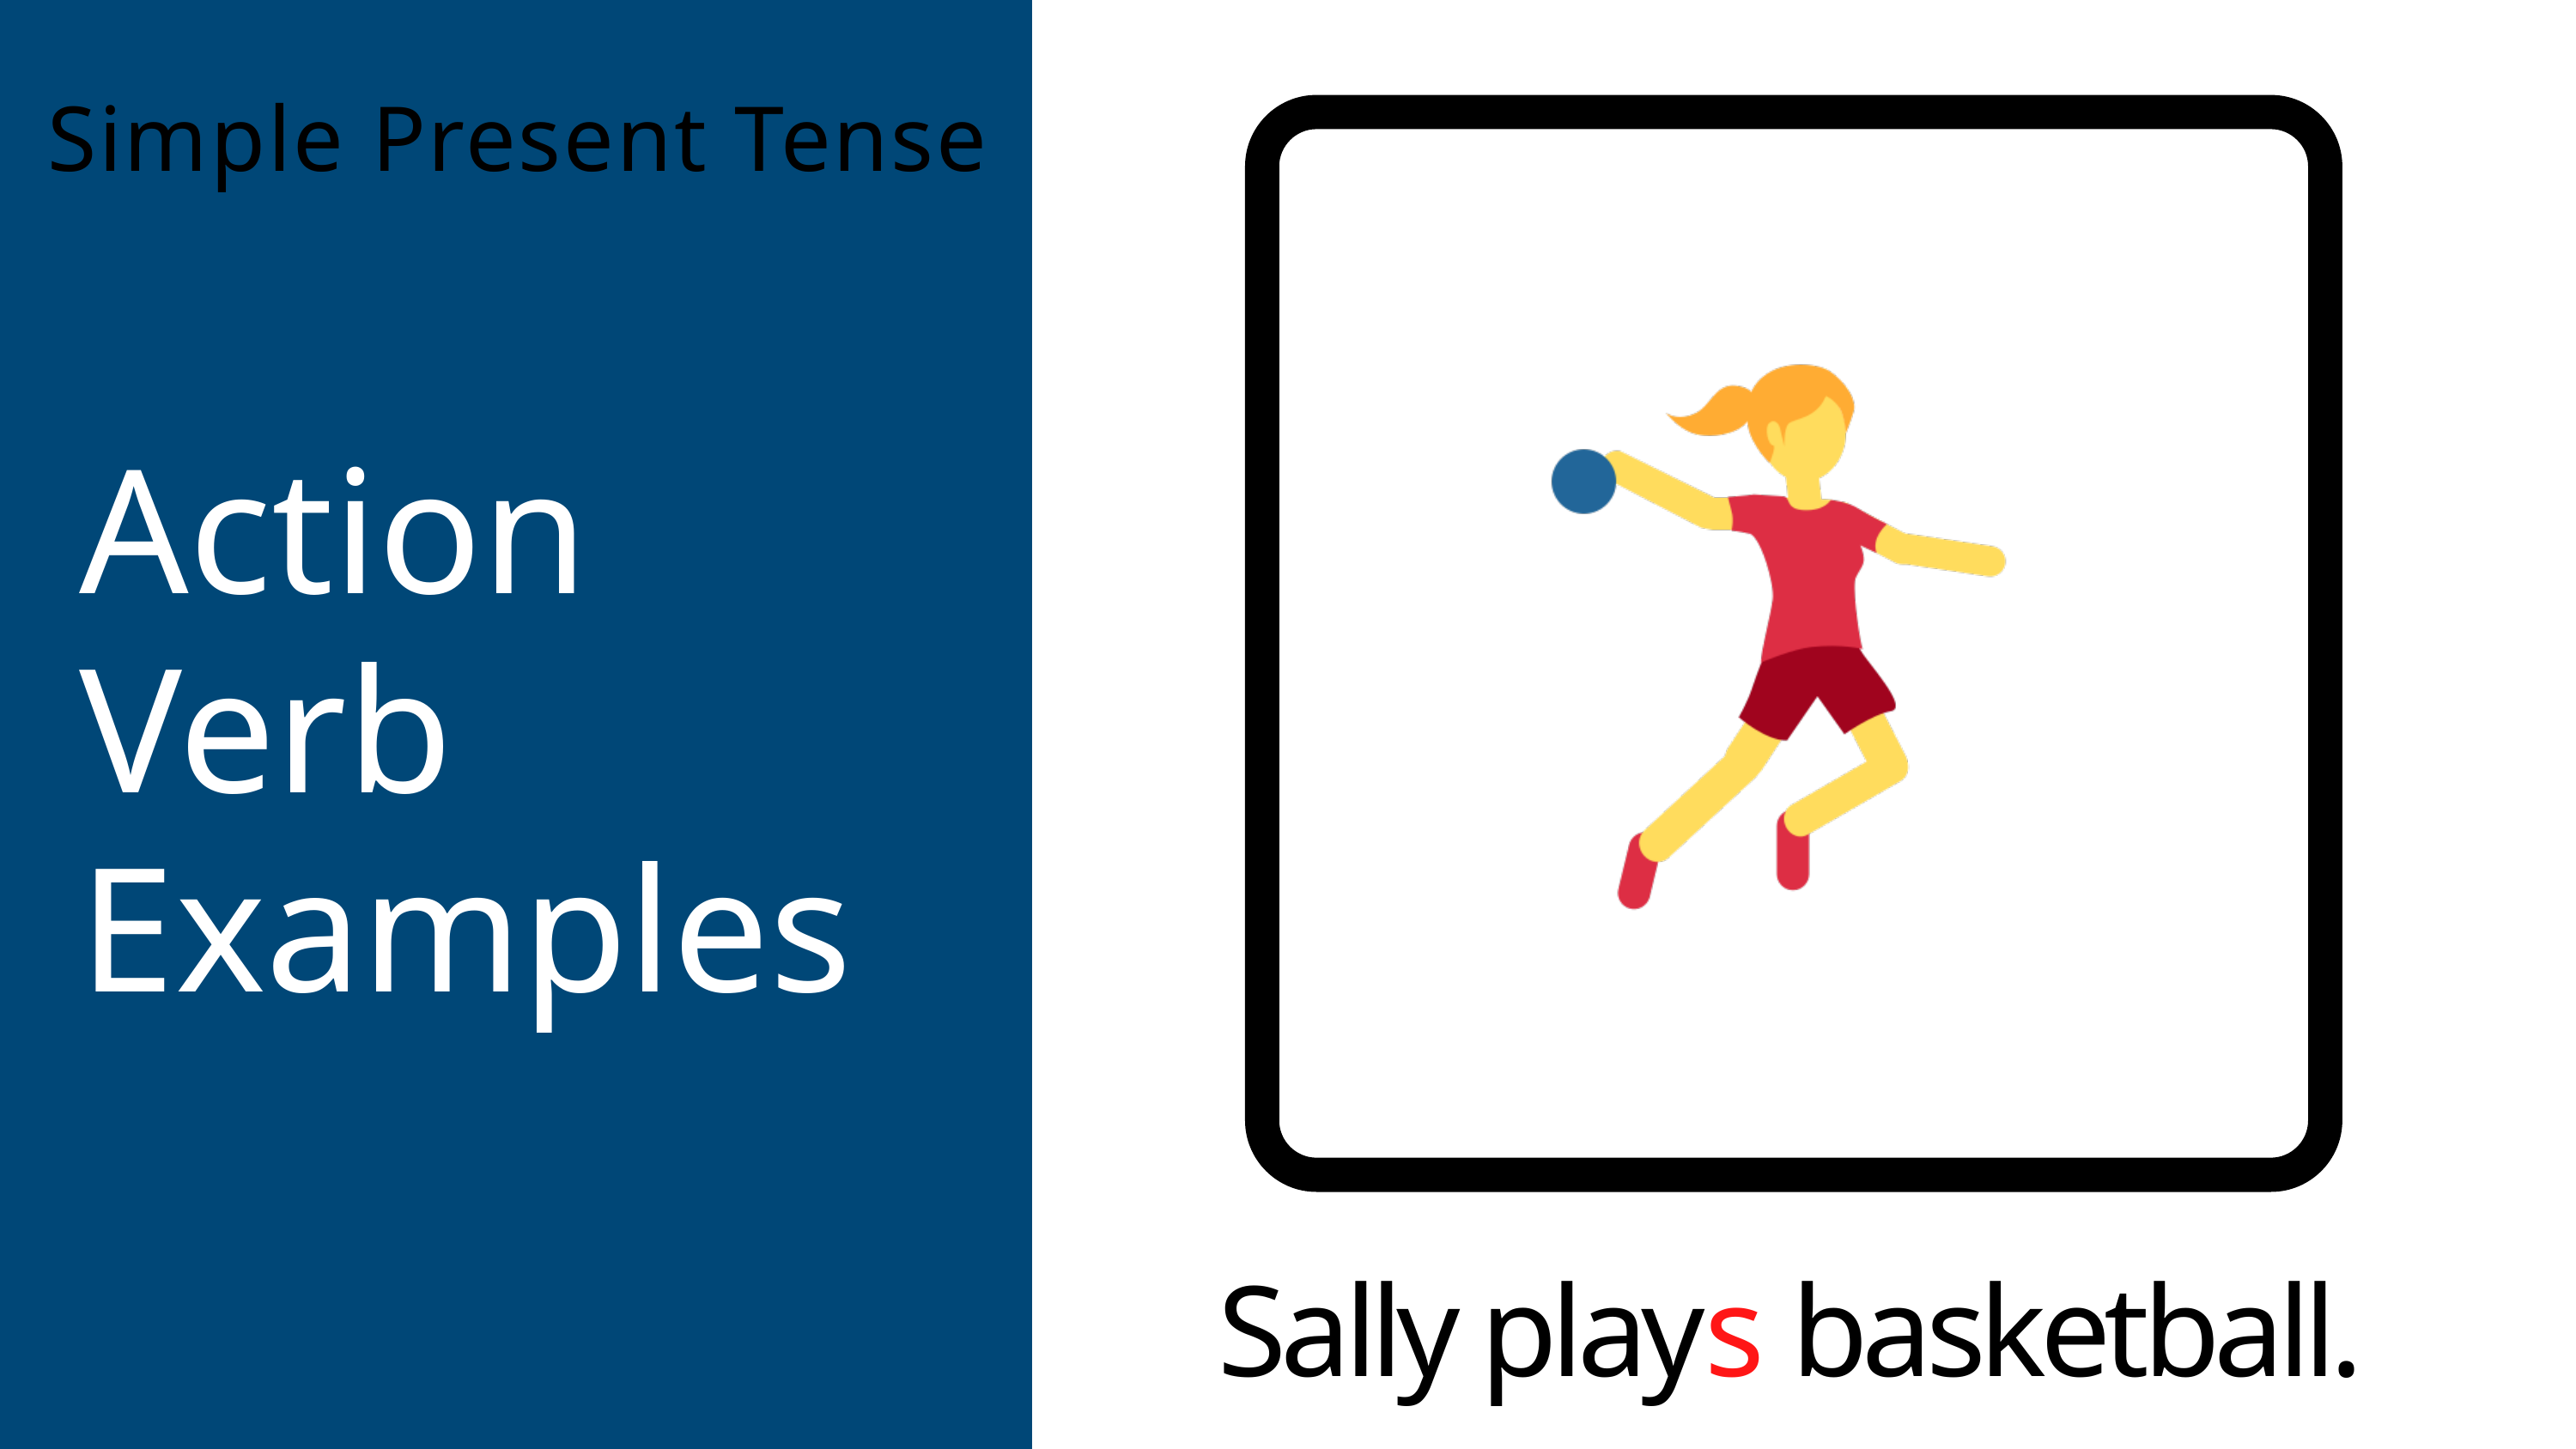

Simple Present Tense
Action Verb Examples
Sally plays basketball.